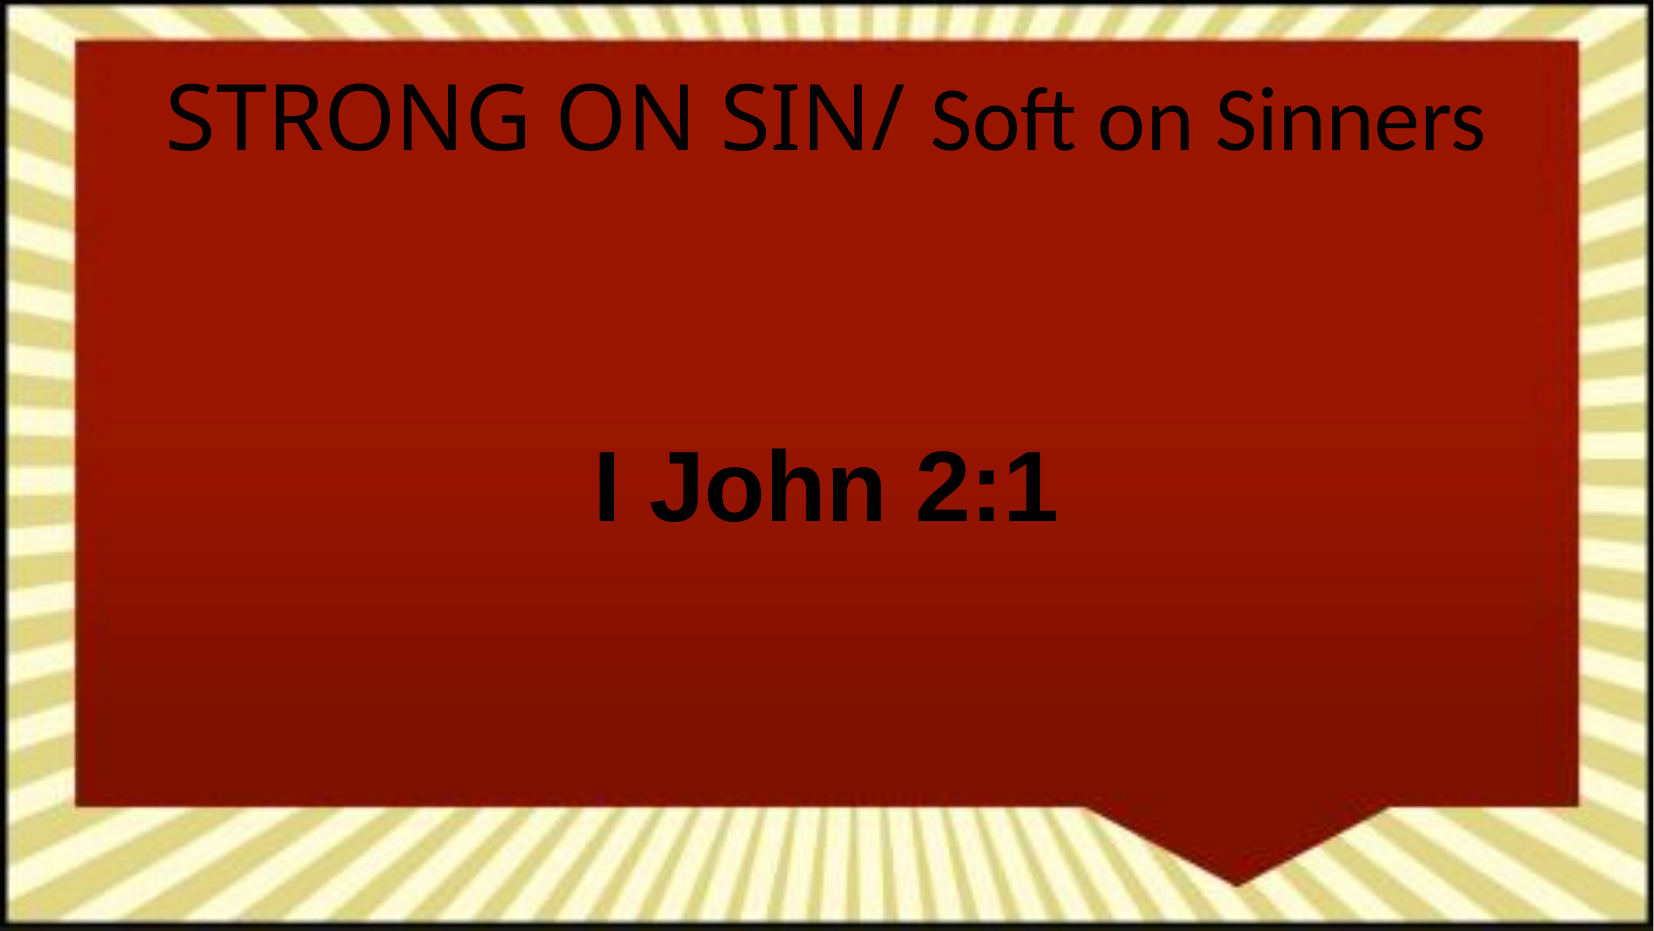

# STRONG ON SIN/ Soft on Sinners
I John 2:1